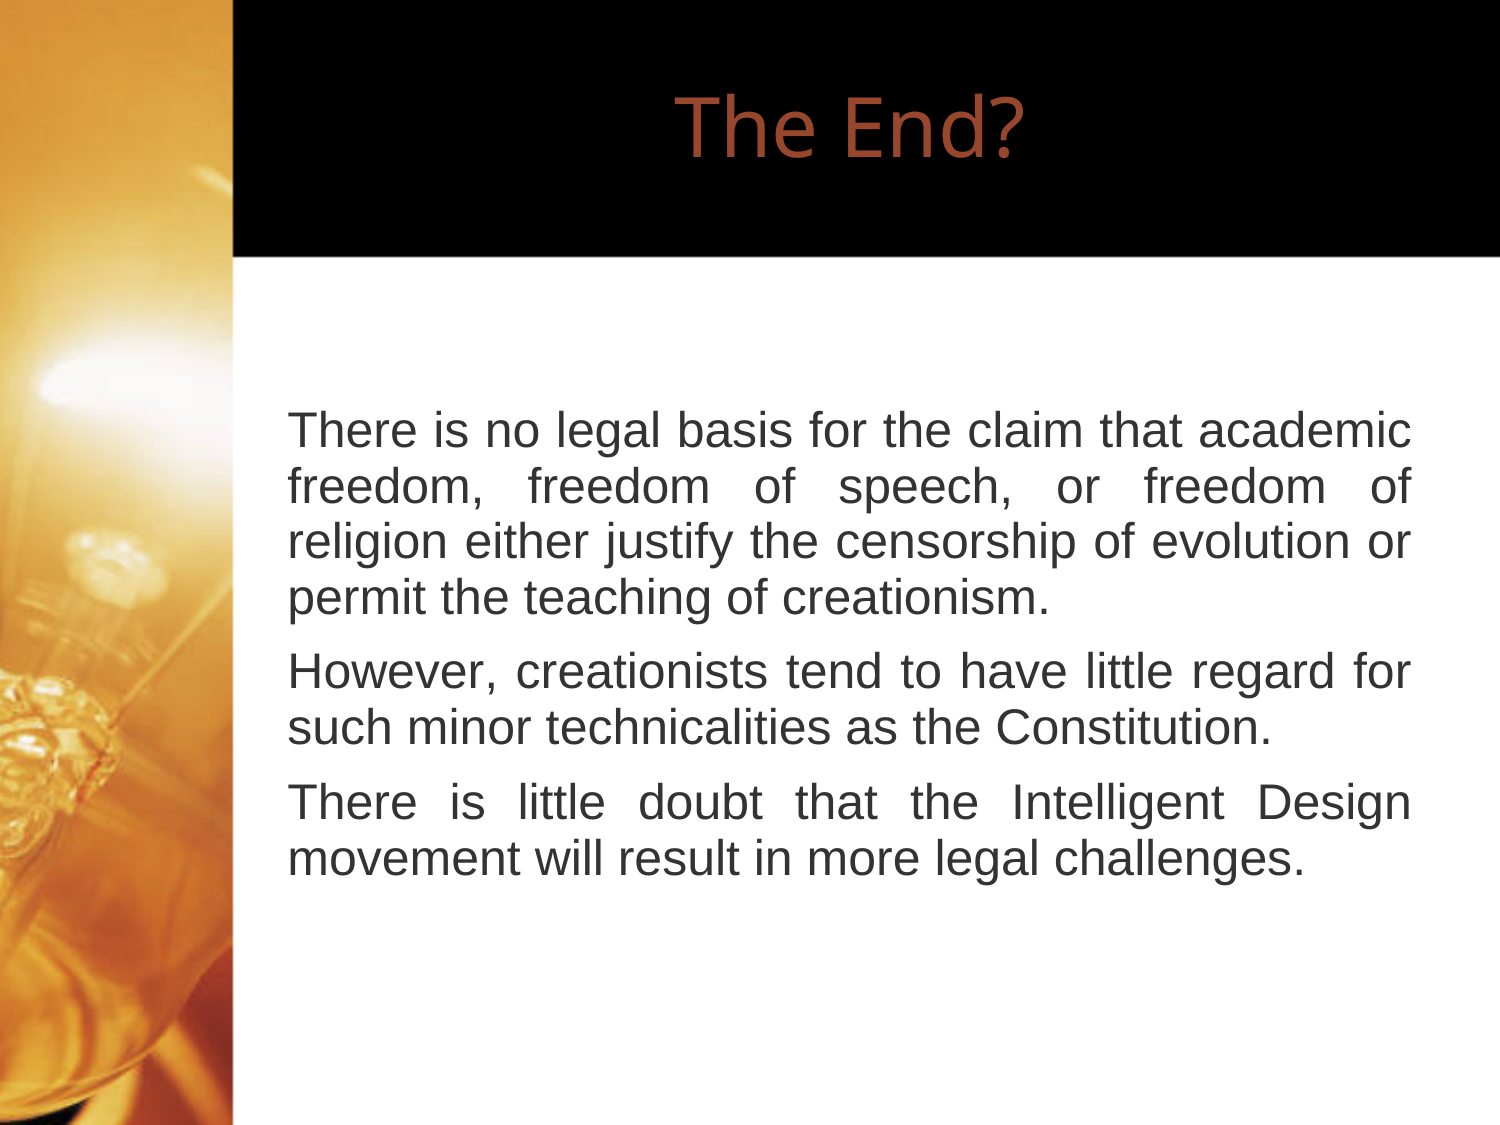

# The End?
There is no legal basis for the claim that academic freedom, freedom of speech, or freedom of religion either justify the censorship of evolution or permit the teaching of creationism.
However, creationists tend to have little regard for such minor technicalities as the Constitution.
There is little doubt that the Intelligent Design movement will result in more legal challenges.